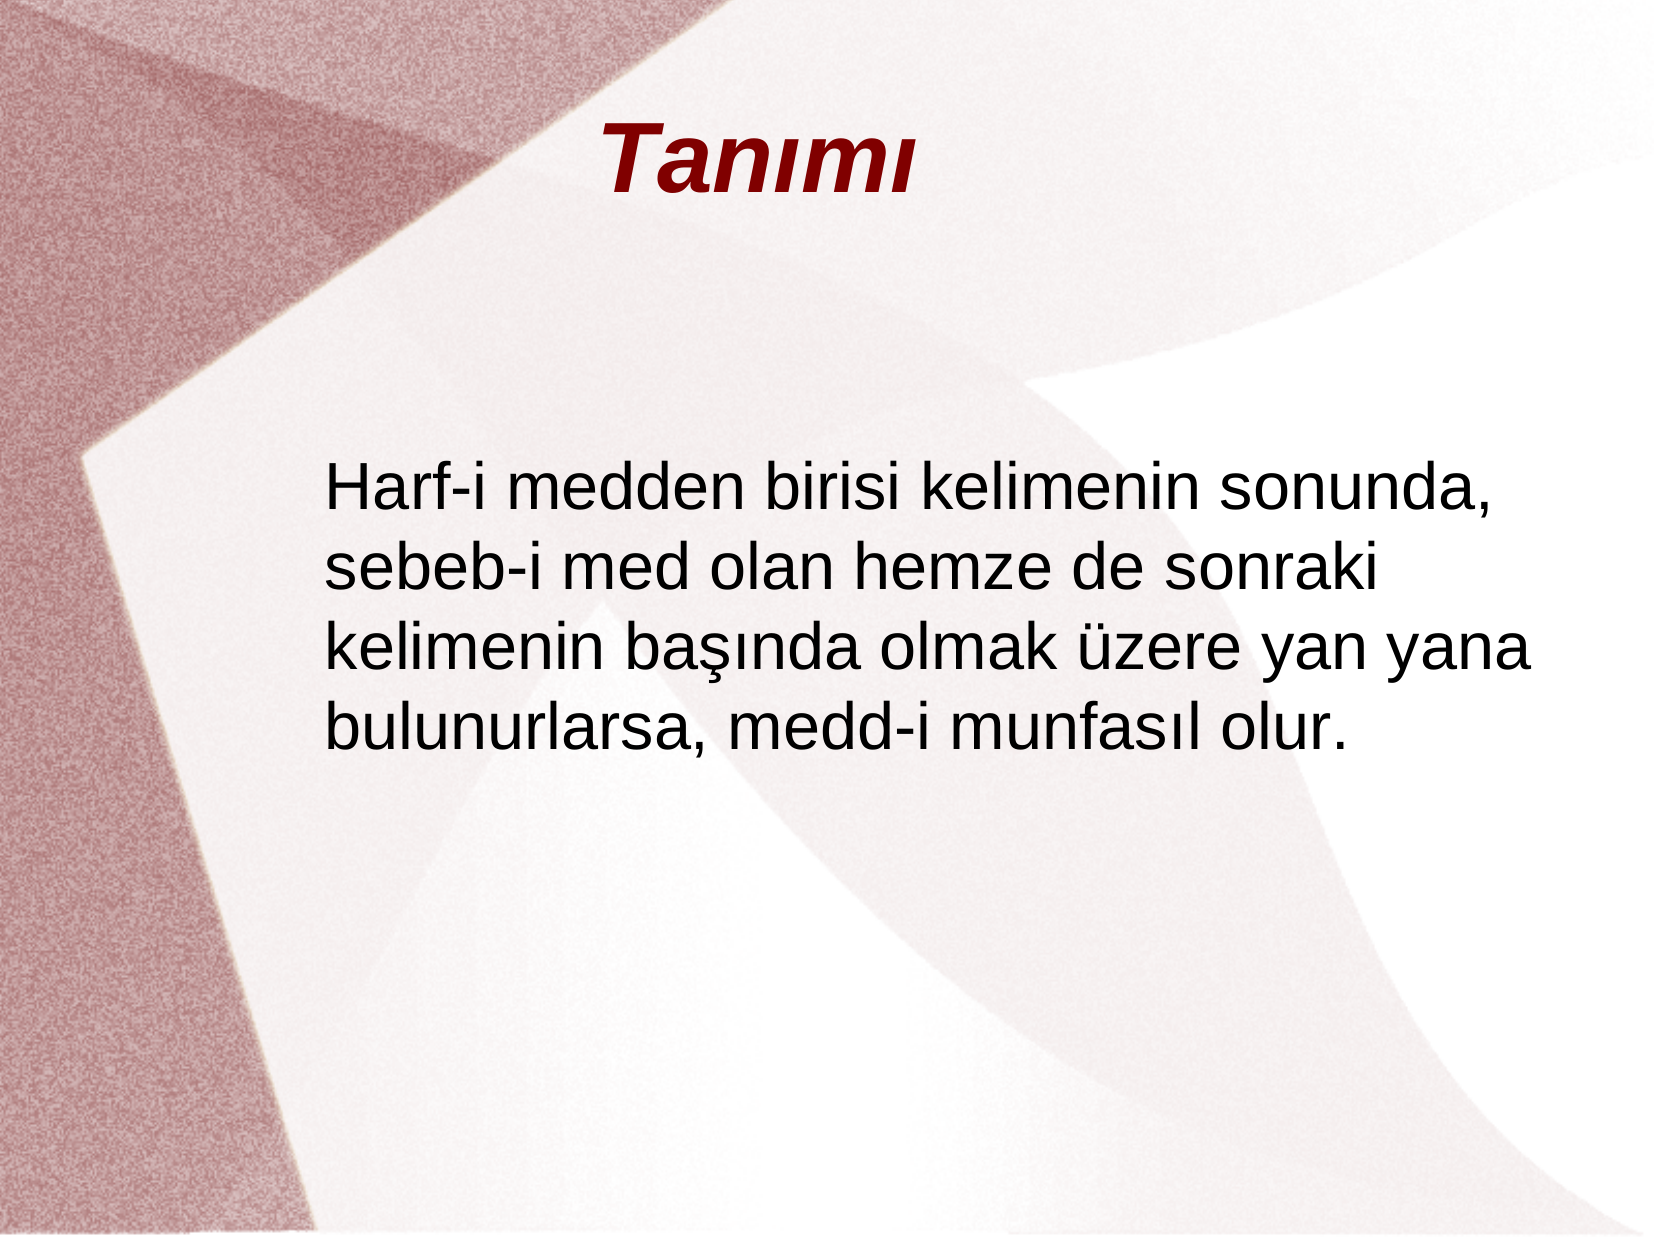

# Tanımı
Harf-i medden birisi kelimenin sonunda, sebeb-i med olan hemze de sonraki kelimenin başında olmak üzere yan yana bulunurlarsa, medd-i munfasıl olur.